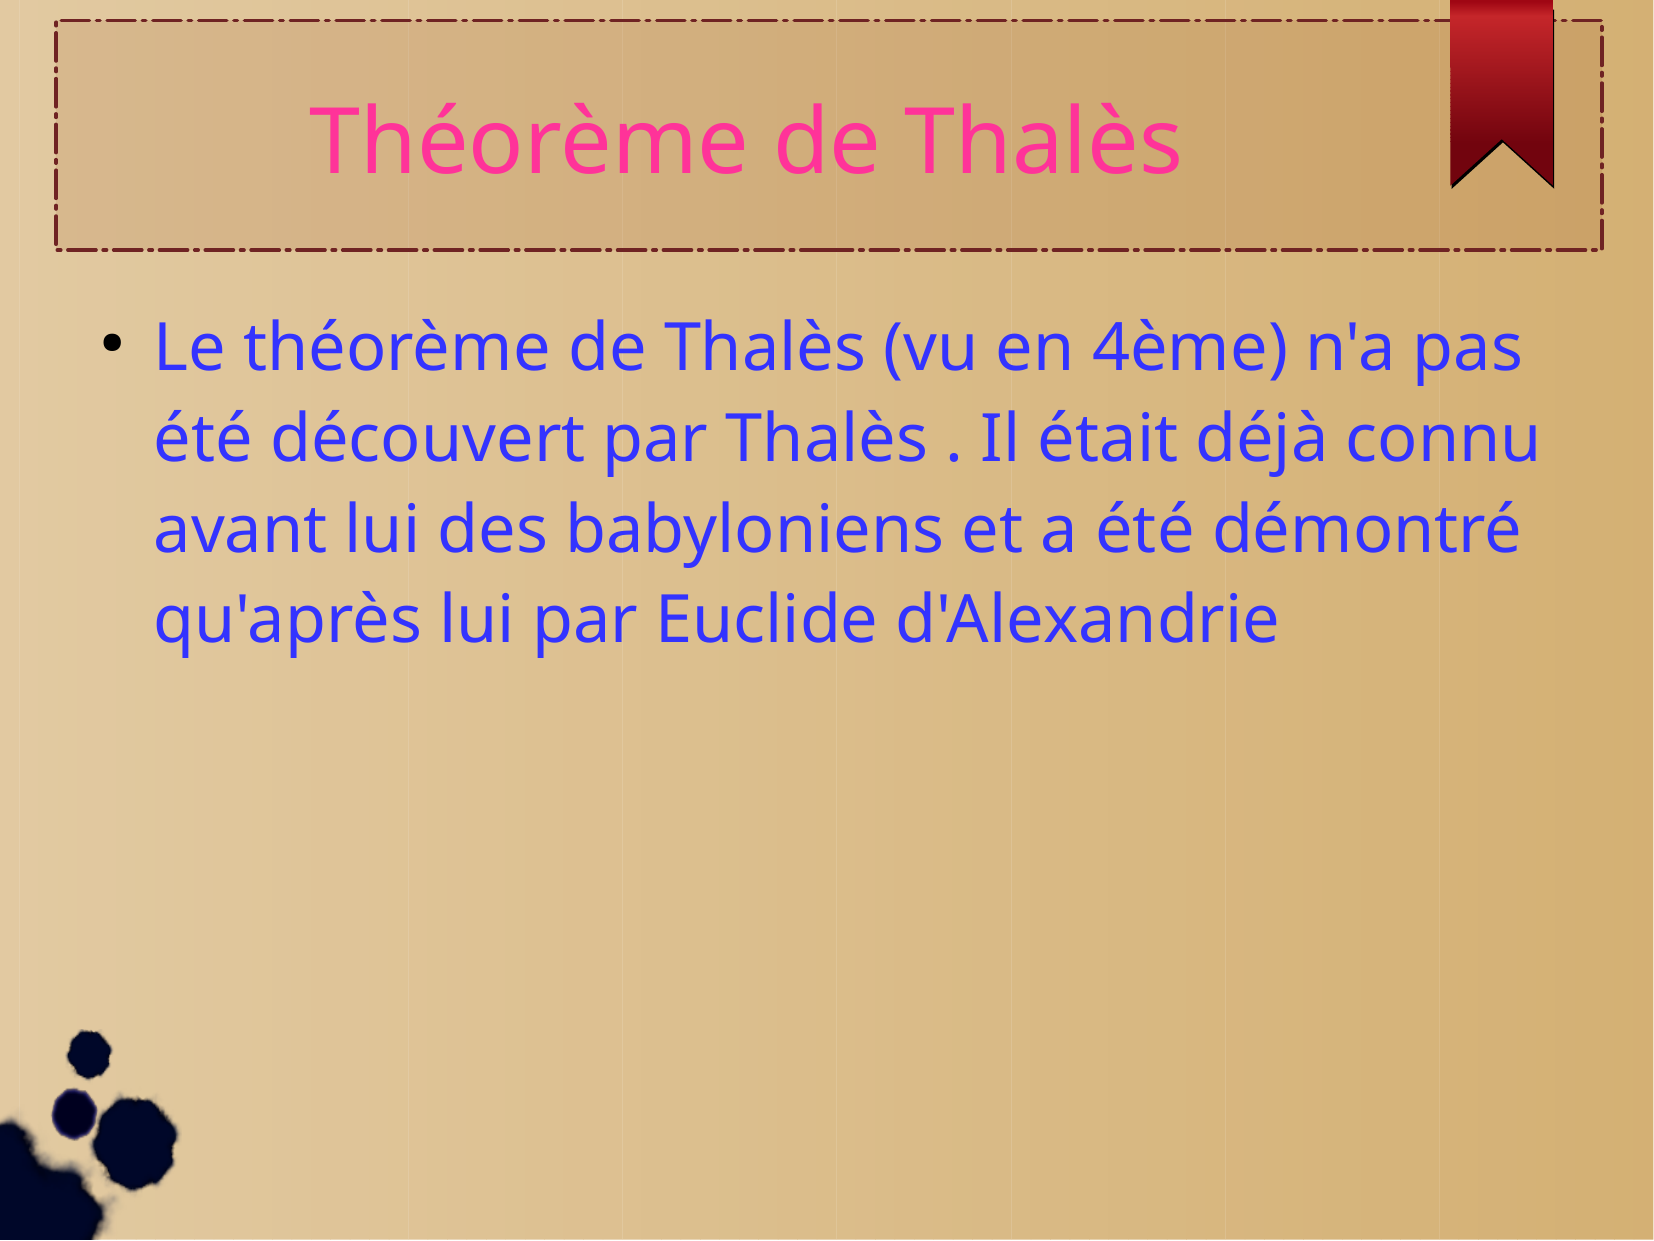

# Théorème de Thalès
Le théorème de Thalès (vu en 4ème) n'a pas été découvert par Thalès . Il était déjà connu avant lui des babyloniens et a été démontré qu'après lui par Euclide d'Alexandrie